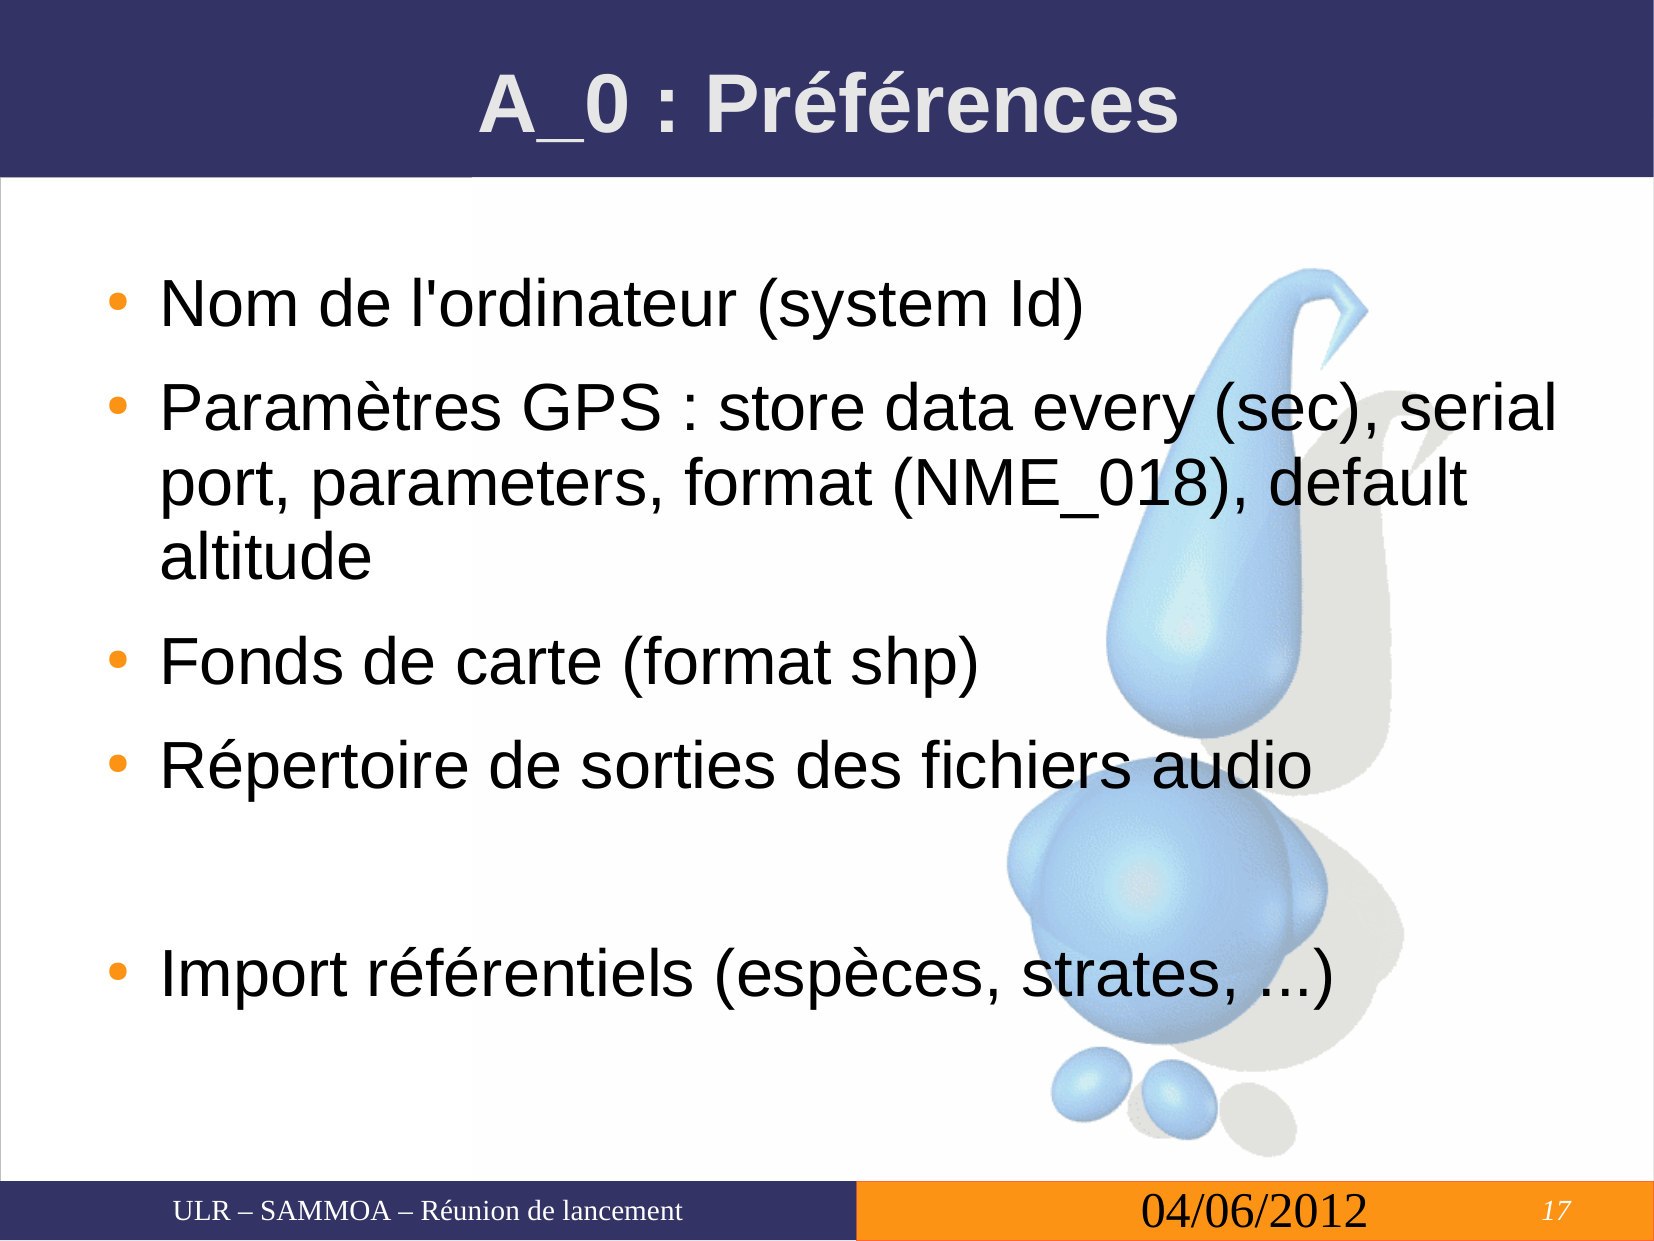

# A_0 : Préférences
Nom de l'ordinateur (system Id)
Paramètres GPS : store data every (sec), serial port, parameters, format (NME_018), default altitude
Fonds de carte (format shp)
Répertoire de sorties des fichiers audio
Import référentiels (espèces, strates, ...)
17